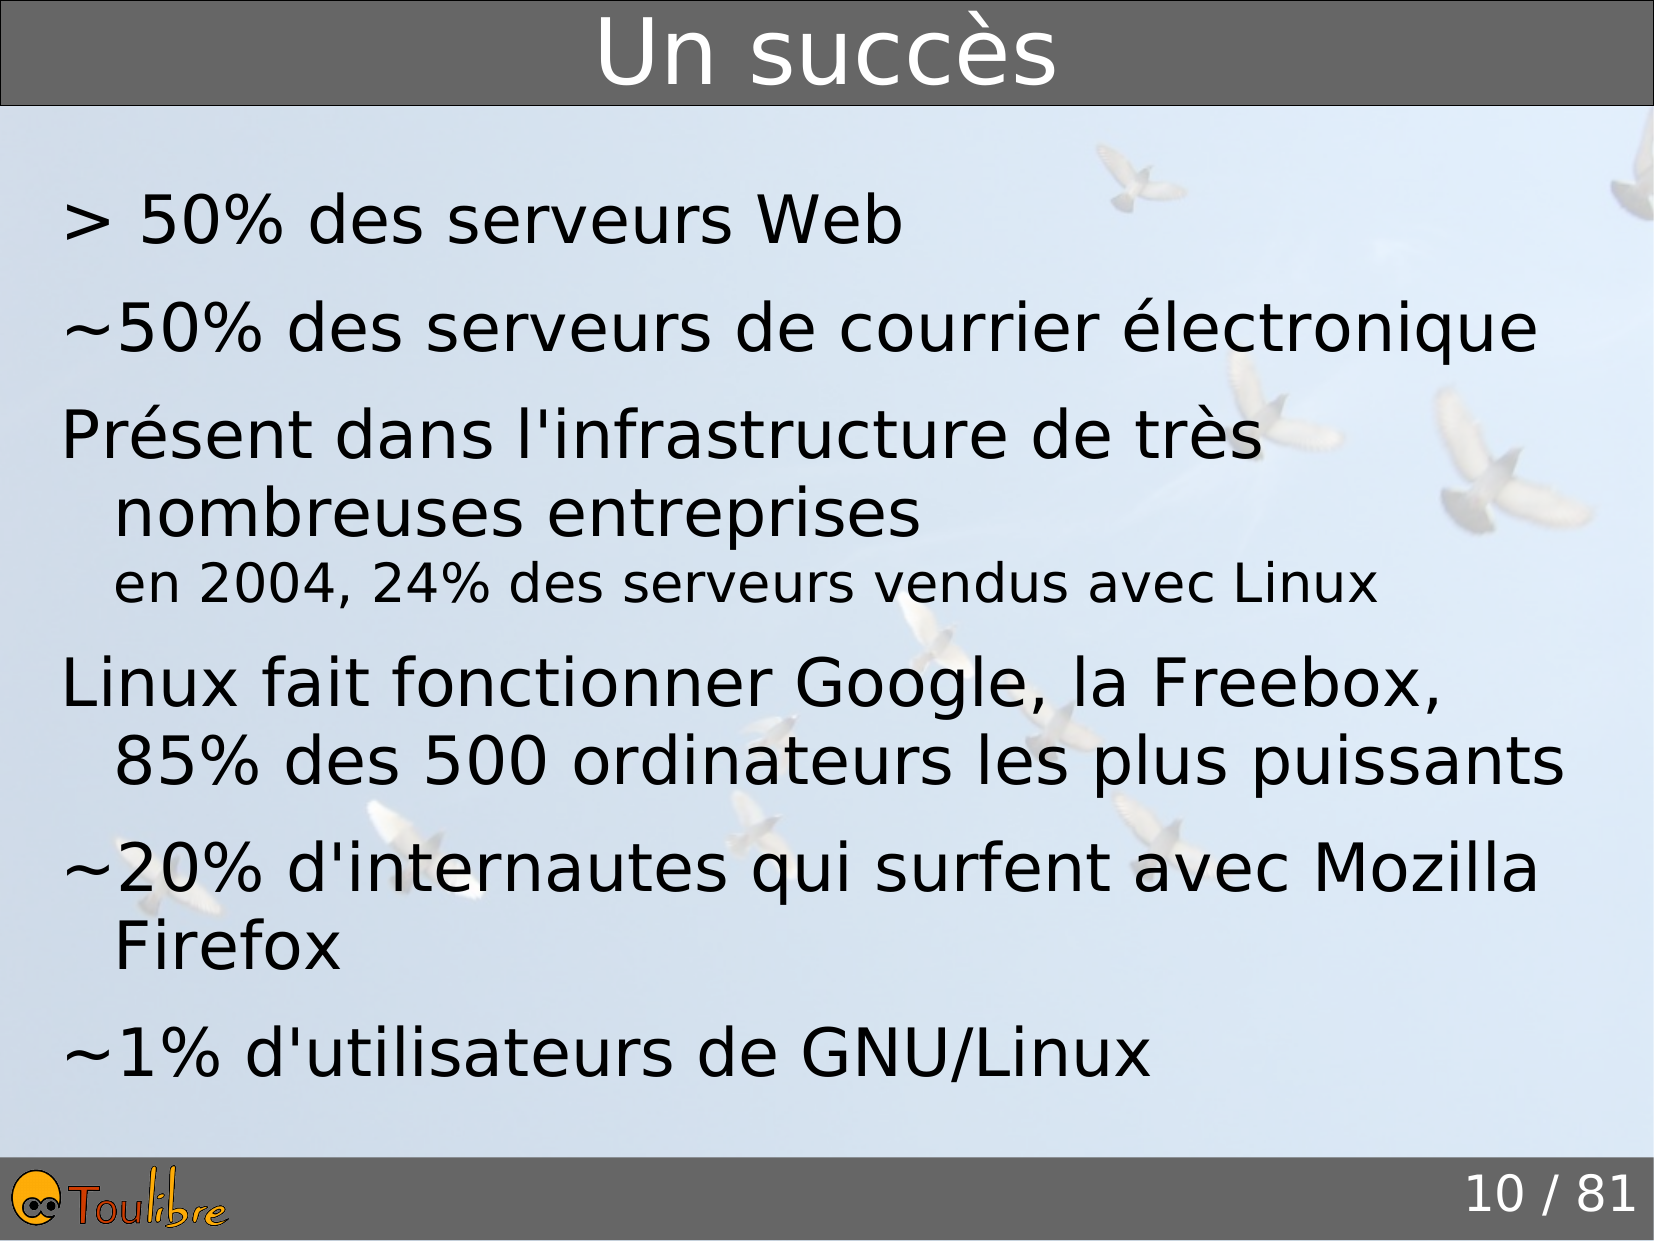

# Un succès
> 50% des serveurs Web
~50% des serveurs de courrier électronique
Présent dans l'infrastructure de très nombreuses entreprises
en 2004, 24% des serveurs vendus avec Linux
Linux fait fonctionner Google, la Freebox, 85% des 500 ordinateurs les plus puissants
~20% d'internautes qui surfent avec Mozilla Firefox
~1% d'utilisateurs de GNU/Linux